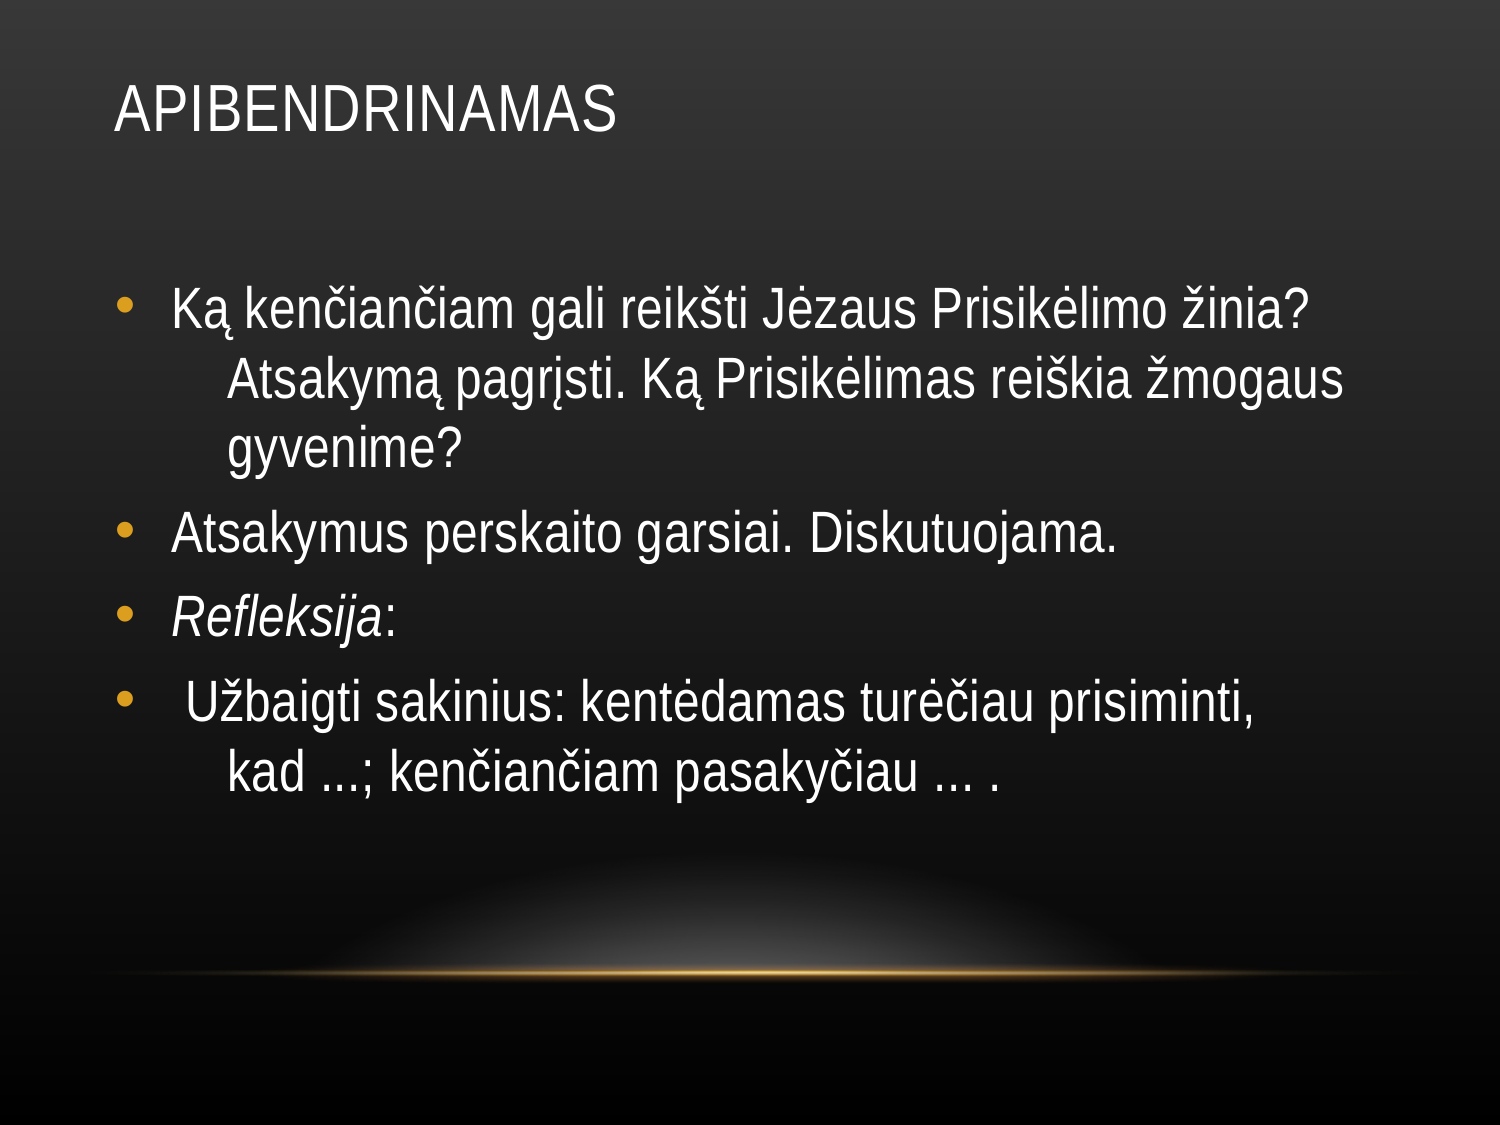

# Apibendrinamas
Ką kenčiančiam gali reikšti Jėzaus Prisikėlimo žinia? Atsakymą pagrįsti. Ką Prisikėlimas reiškia žmogaus gyvenime?
Atsakymus perskaito garsiai. Diskutuojama.
Refleksija:
 Užbaigti sakinius: kentėdamas turėčiau prisiminti, kad ...; kenčiančiam pasakyčiau ... .